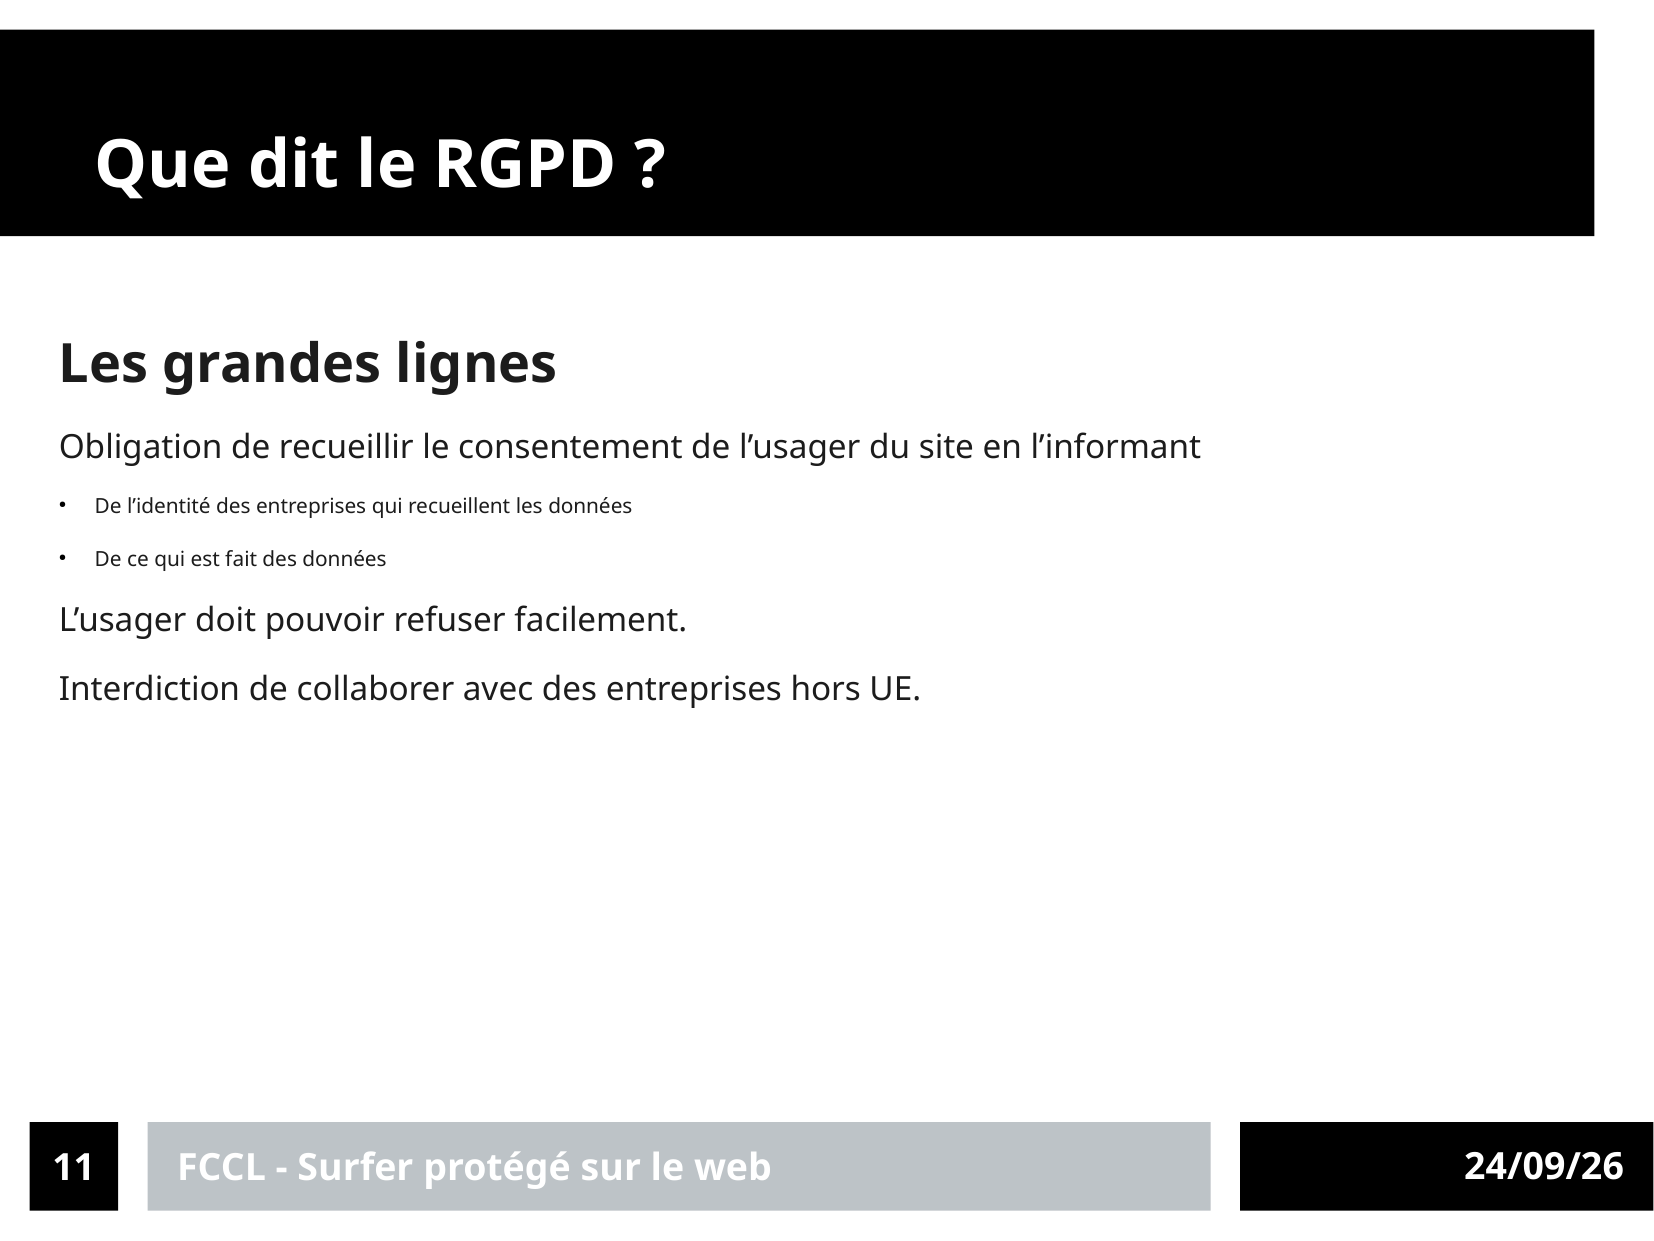

# Que dit le RGPD ?
Les grandes lignes
Obligation de recueillir le consentement de l’usager du site en l’informant
De l’identité des entreprises qui recueillent les données
De ce qui est fait des données
L’usager doit pouvoir refuser facilement.
Interdiction de collaborer avec des entreprises hors UE.
11
FCCL - Surfer protégé sur le web